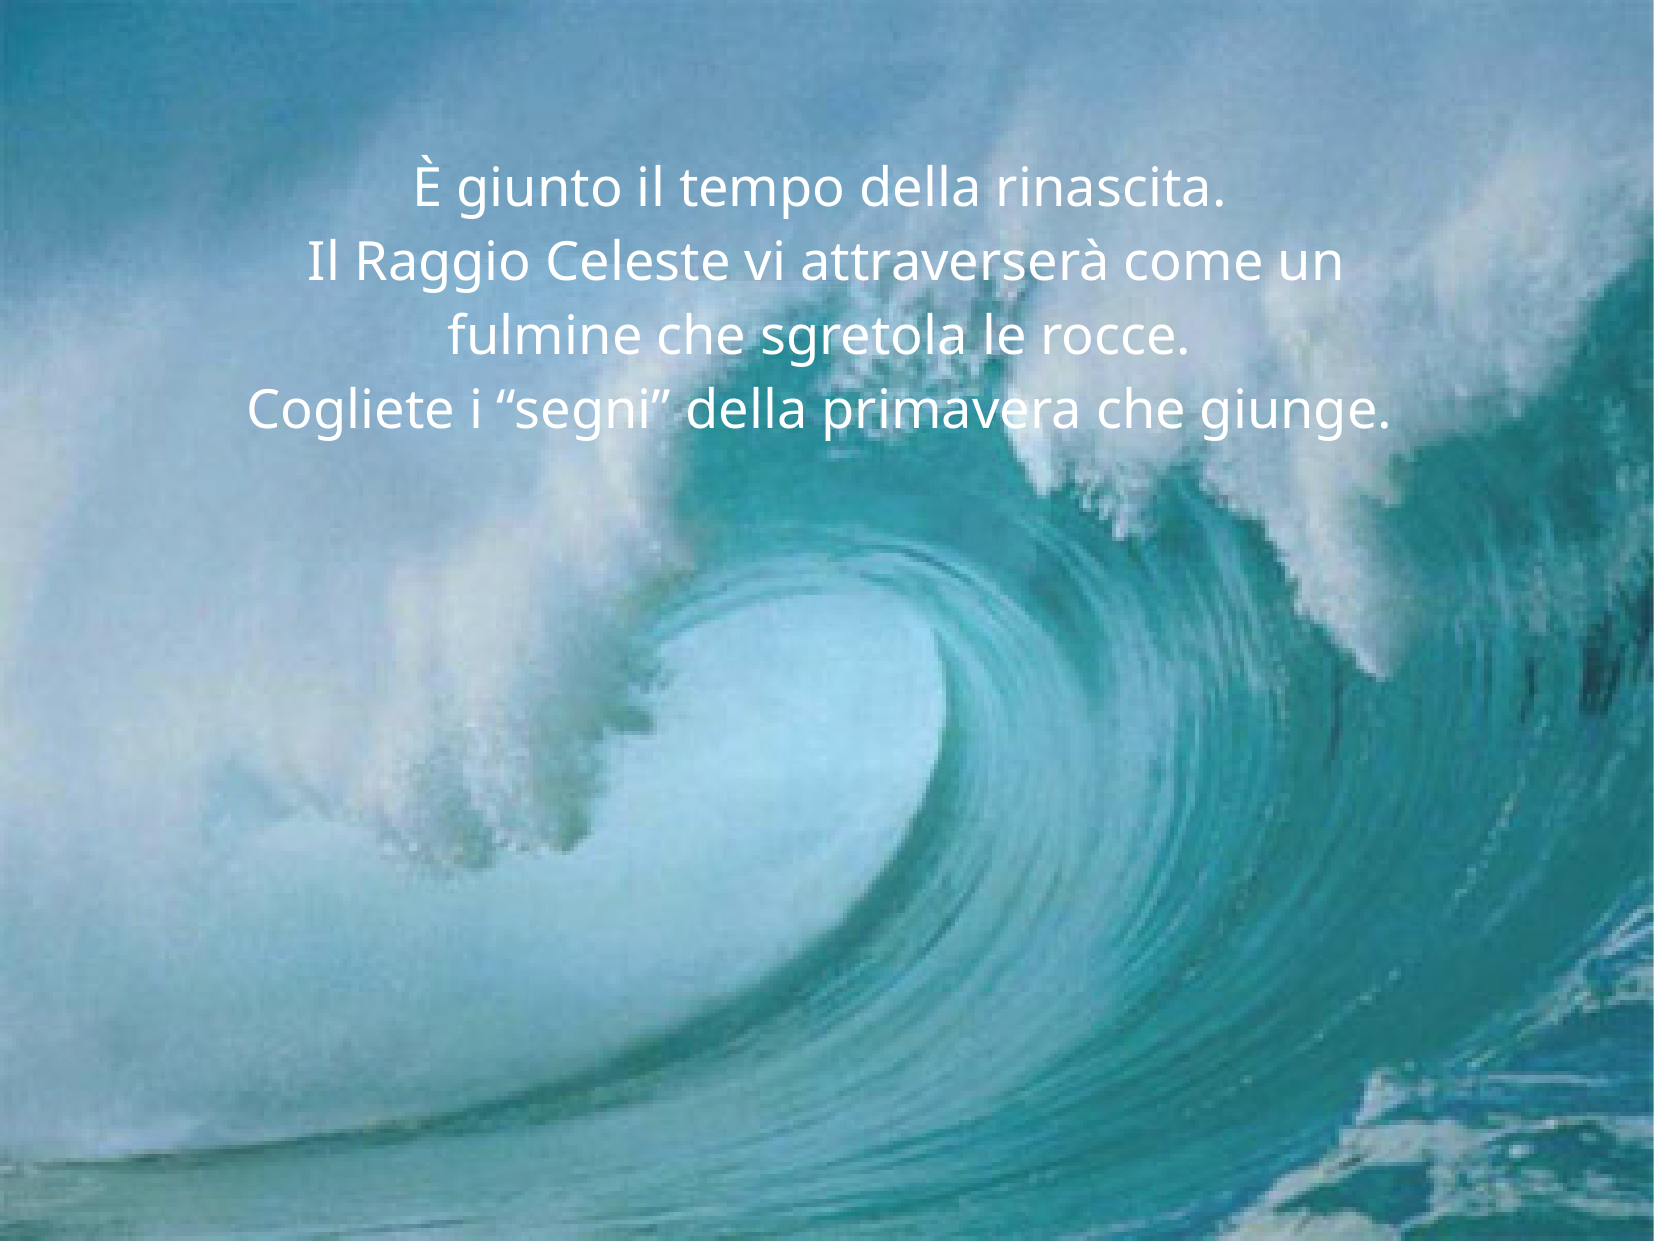

# È giunto il tempo della rinascita. Il Raggio Celeste vi attraverserà come un fulmine che sgretola le rocce. Cogliete i “segni” della primavera che giunge.